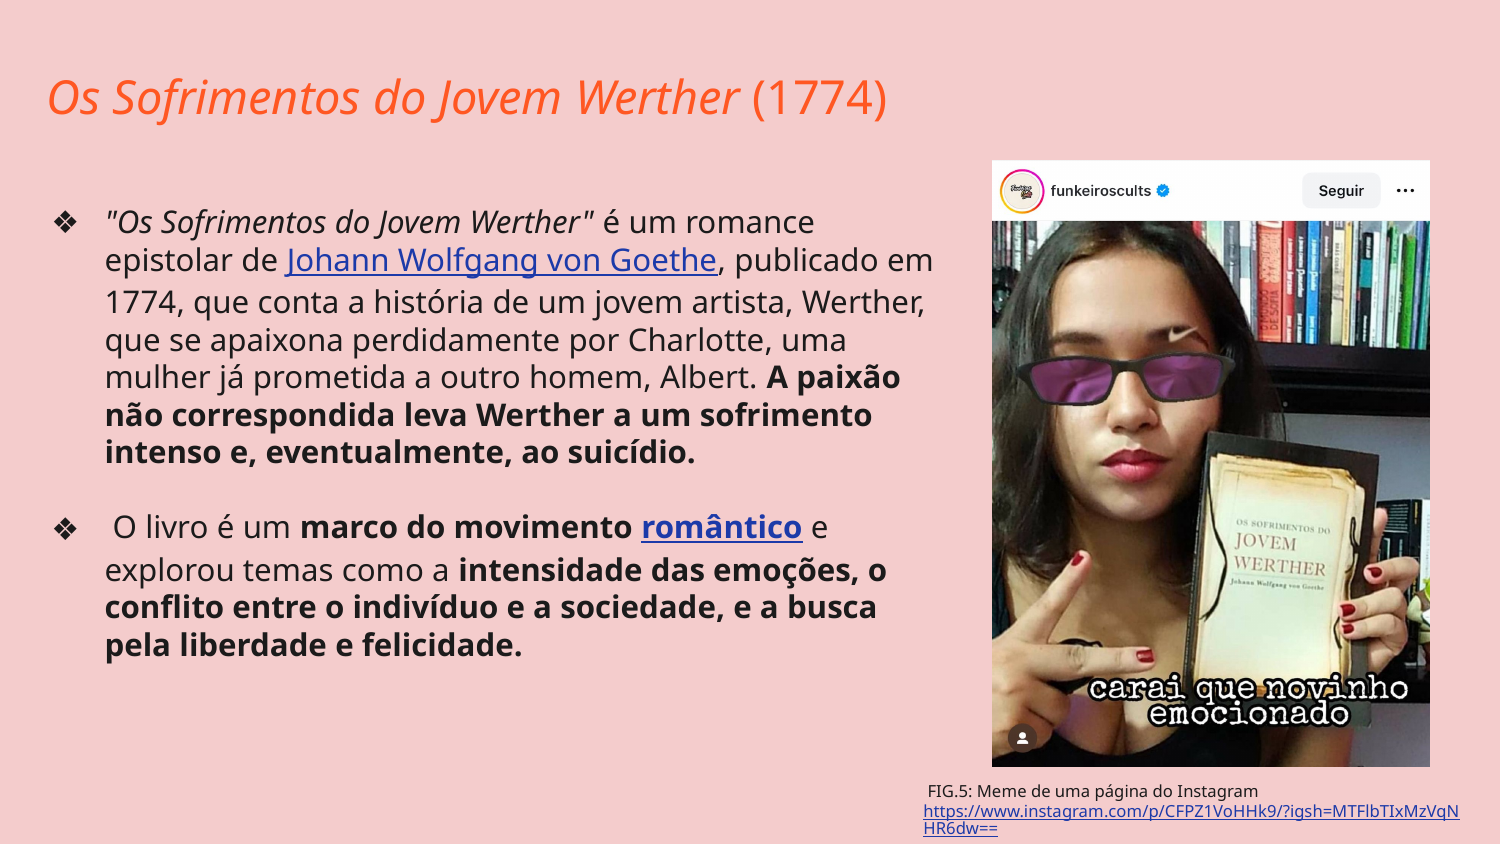

# Os Sofrimentos do Jovem Werther (1774)
"Os Sofrimentos do Jovem Werther" é um romance epistolar de Johann Wolfgang von Goethe, publicado em 1774, que conta a história de um jovem artista, Werther, que se apaixona perdidamente por Charlotte, uma mulher já prometida a outro homem, Albert. A paixão não correspondida leva Werther a um sofrimento intenso e, eventualmente, ao suicídio.
 O livro é um marco do movimento romântico e explorou temas como a intensidade das emoções, o conflito entre o indivíduo e a sociedade, e a busca pela liberdade e felicidade.
 FIG.5: Meme de uma página do Instagram
https://www.instagram.com/p/CFPZ1VoHHk9/?igsh=MTFlbTIxMzVqNHR6dw==